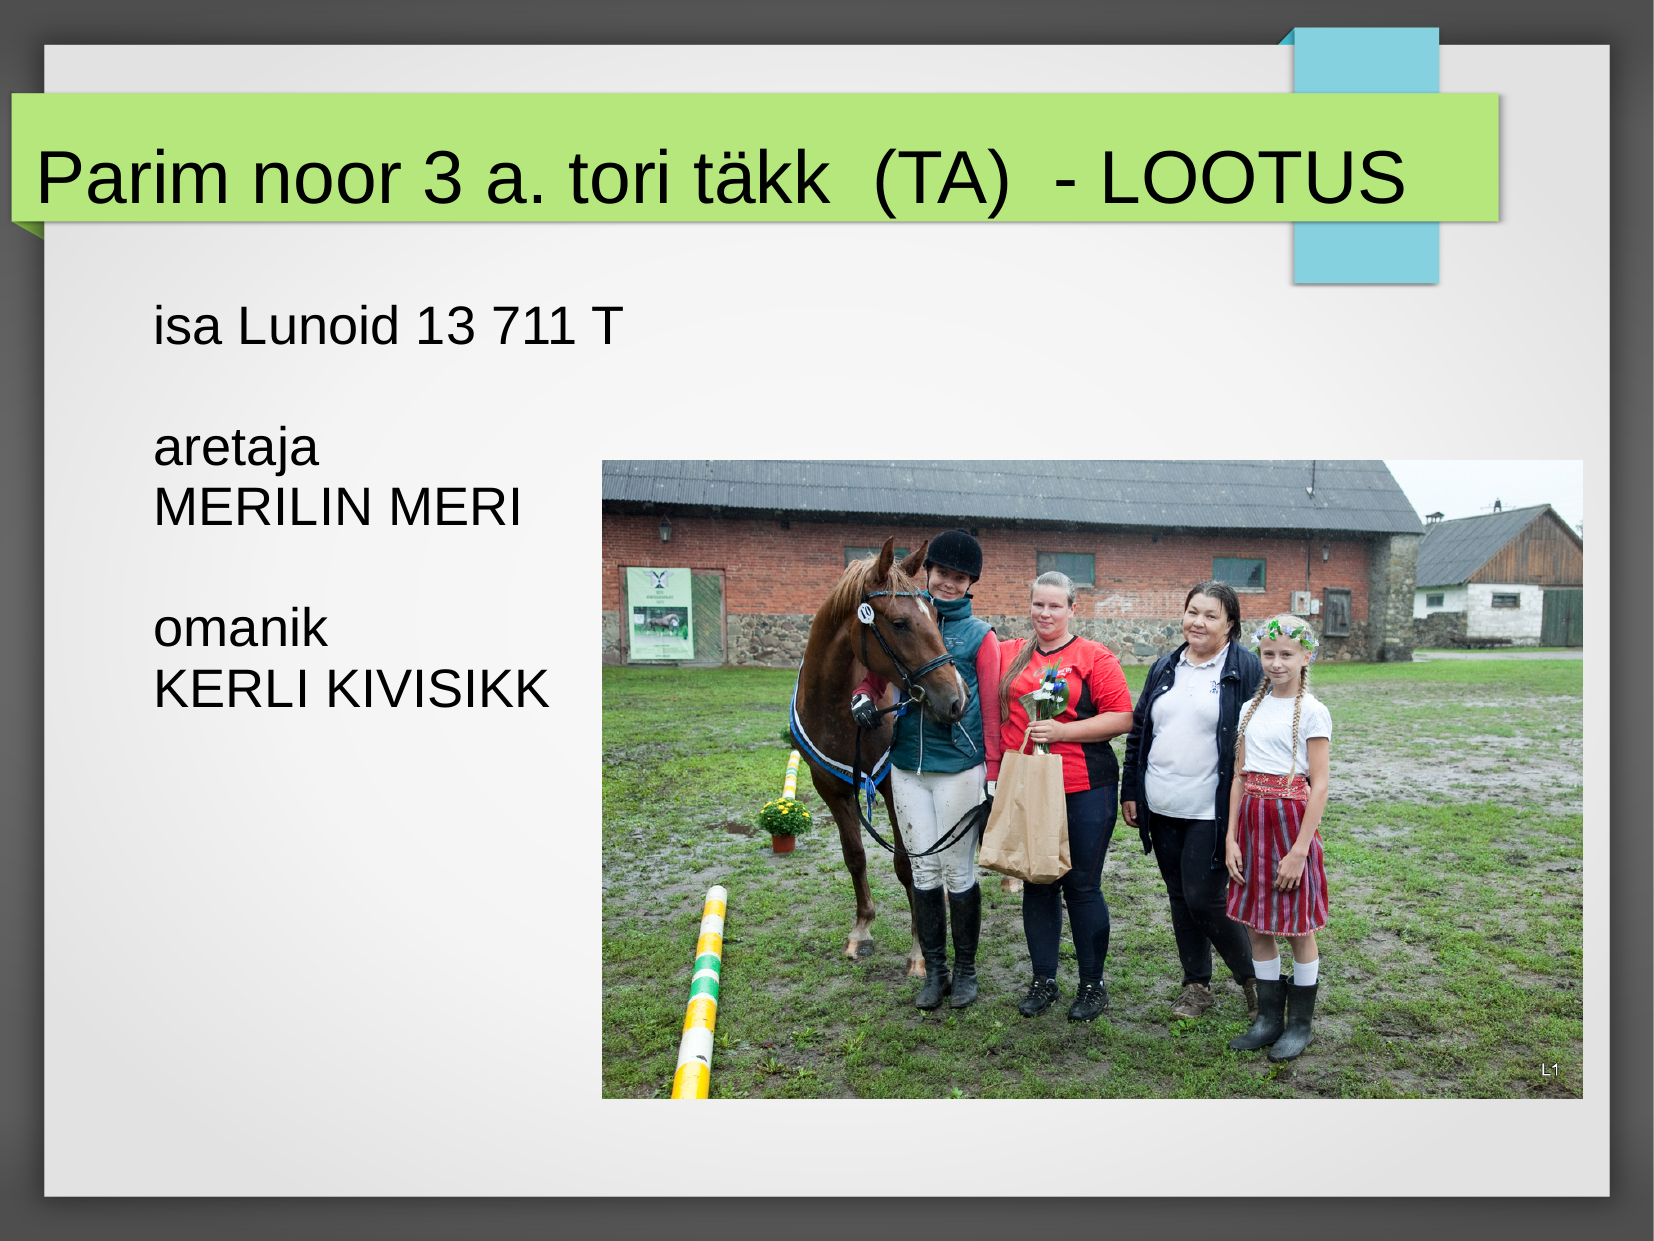

# Parim noor 3 a. tori täkk (TA) - LOOTUS
isa Lunoid 13 711 T
aretaja
MERILIN MERI
omanik
KERLI KIVISIKK